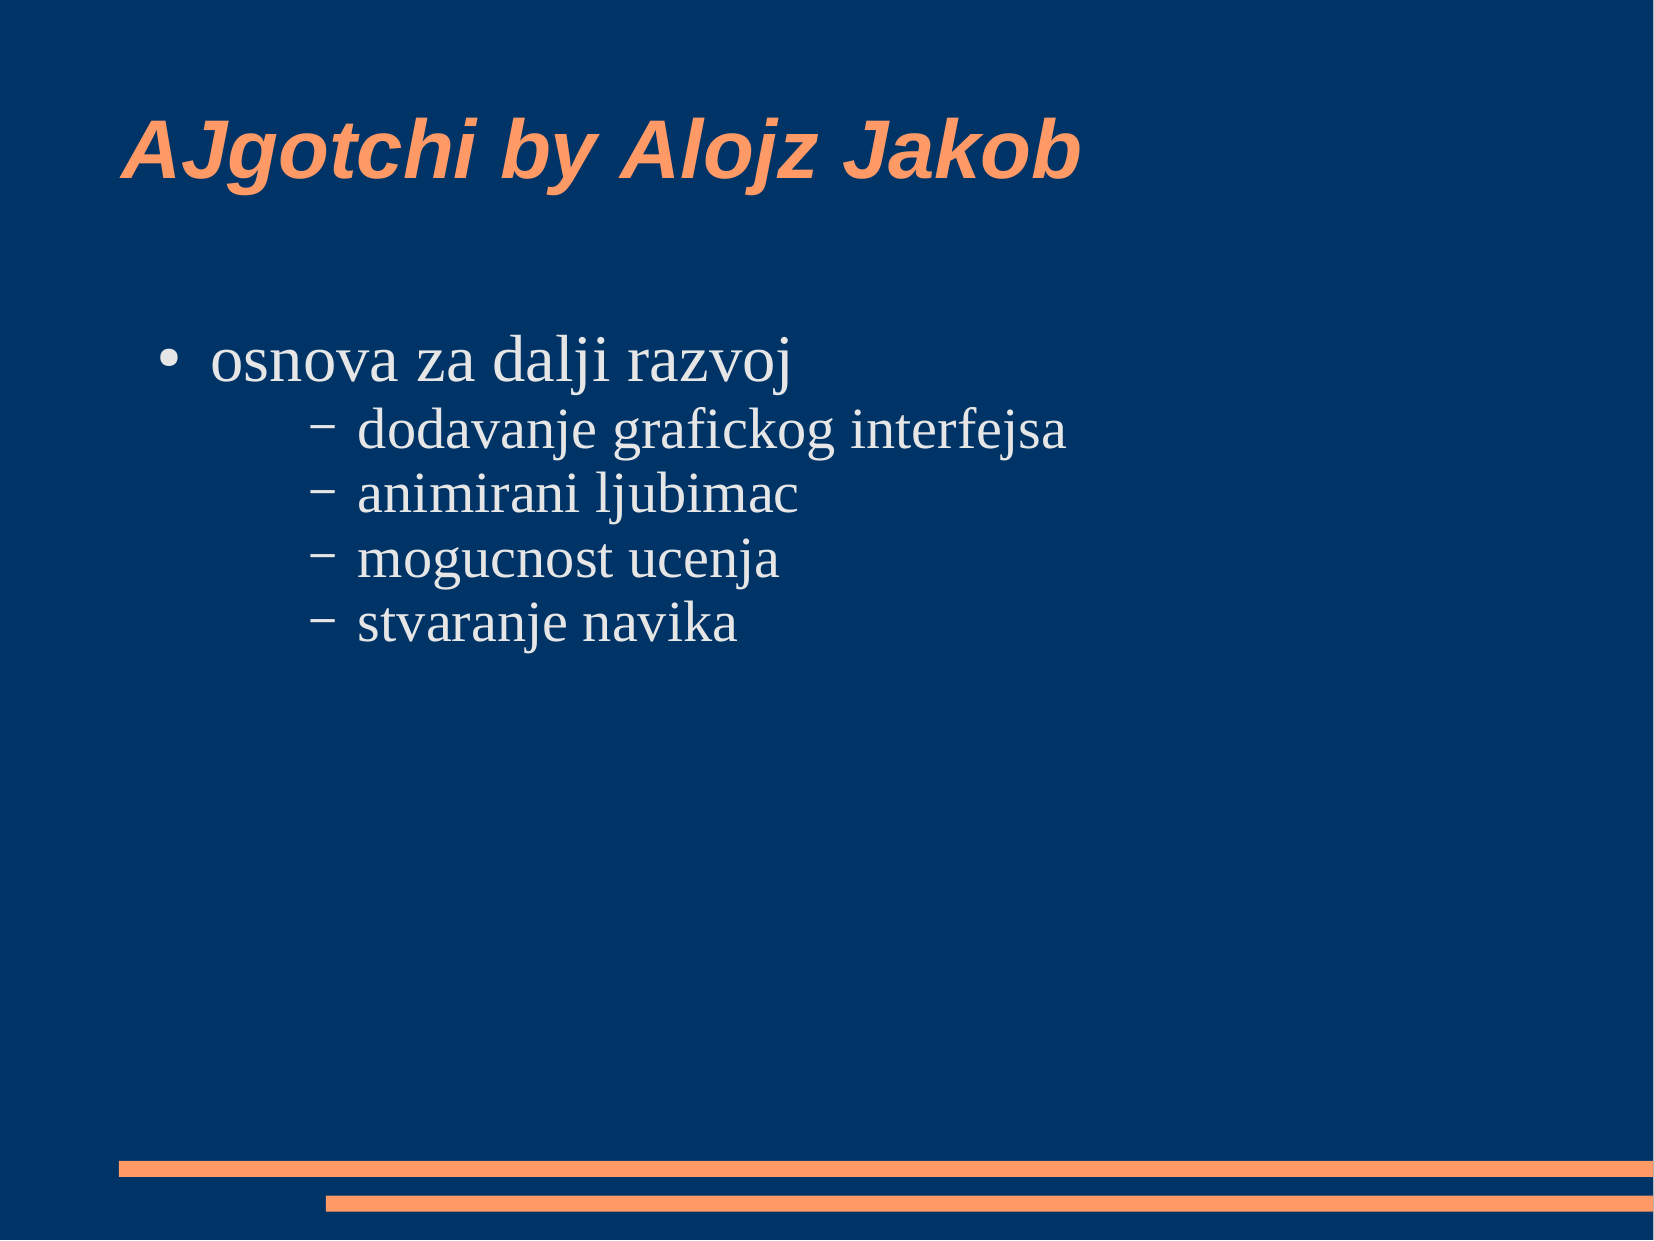

# AJgotchi by Alojz Jakob
osnova za dalji razvoj
dodavanje grafickog interfejsa
animirani ljubimac
mogucnost ucenja
stvaranje navika